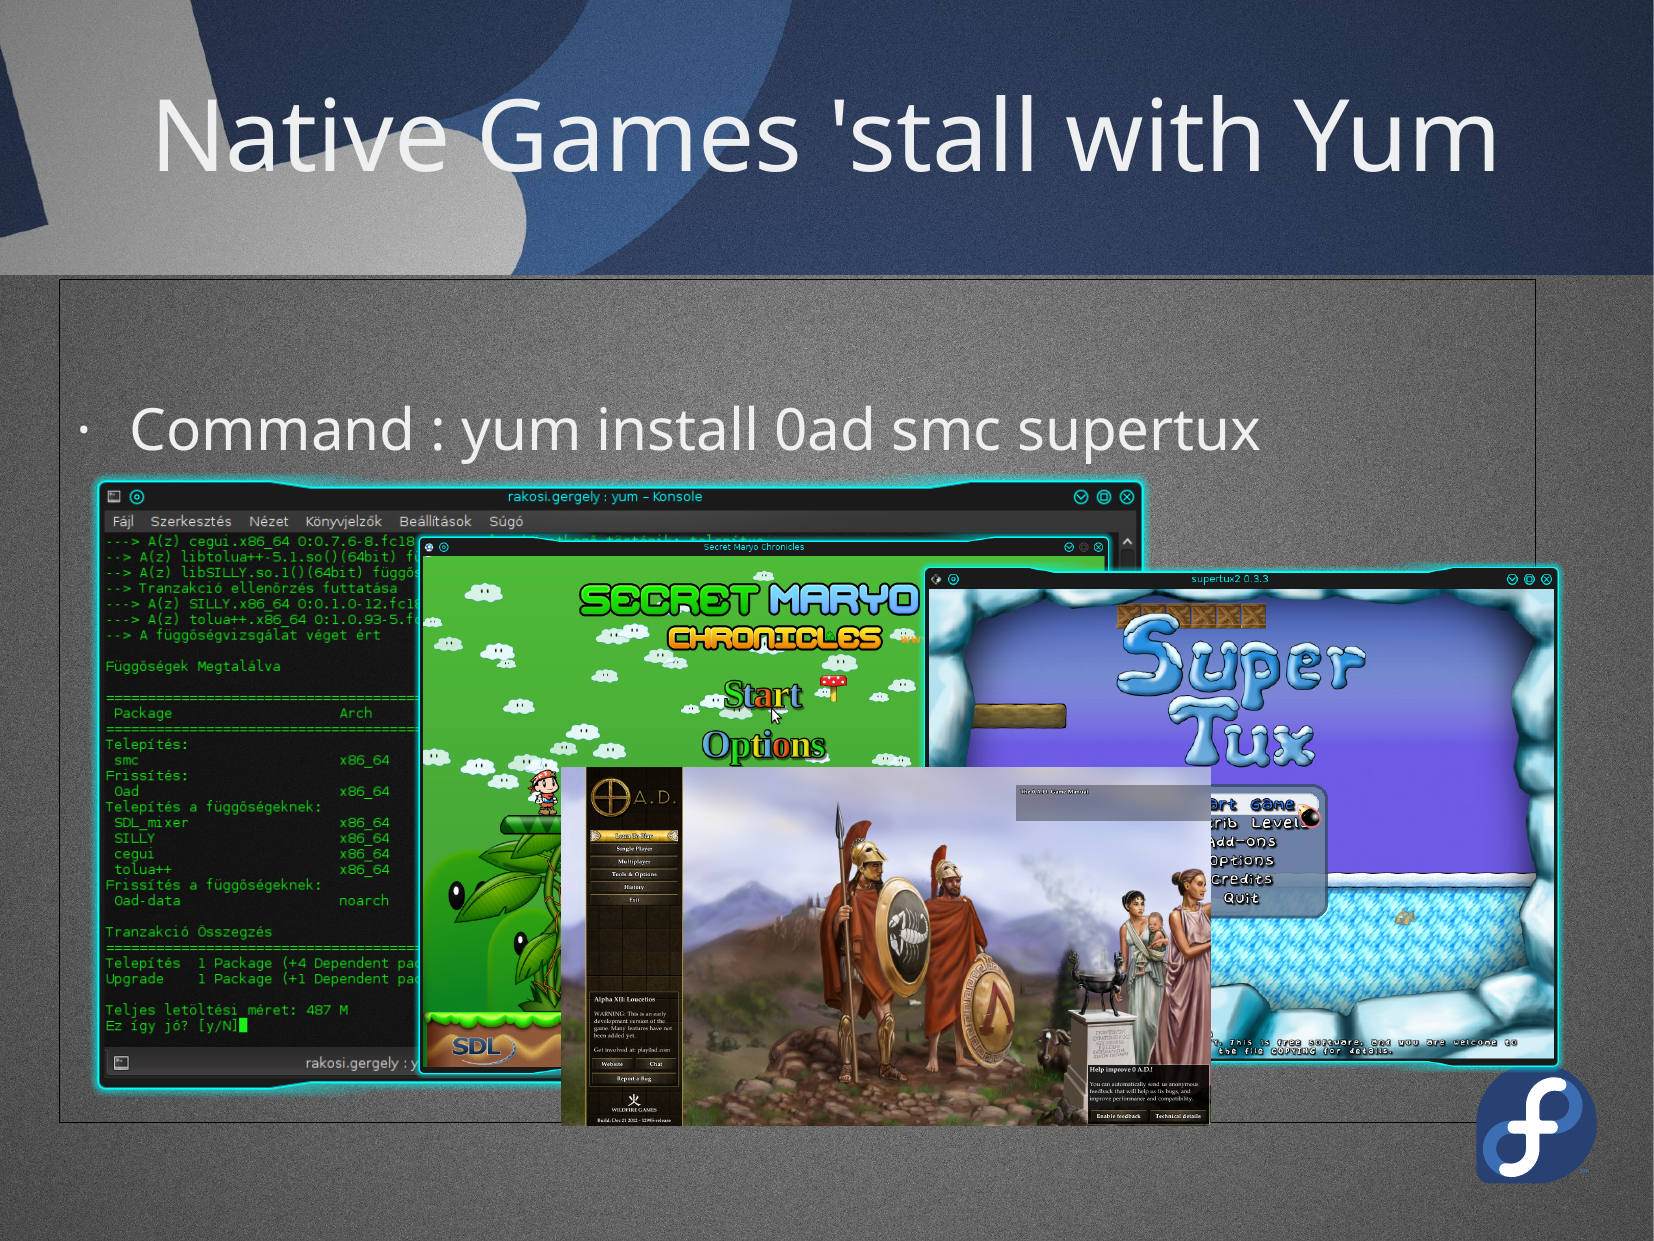

# Native Games 'stall with Yum
Command : yum install 0ad smc supertux